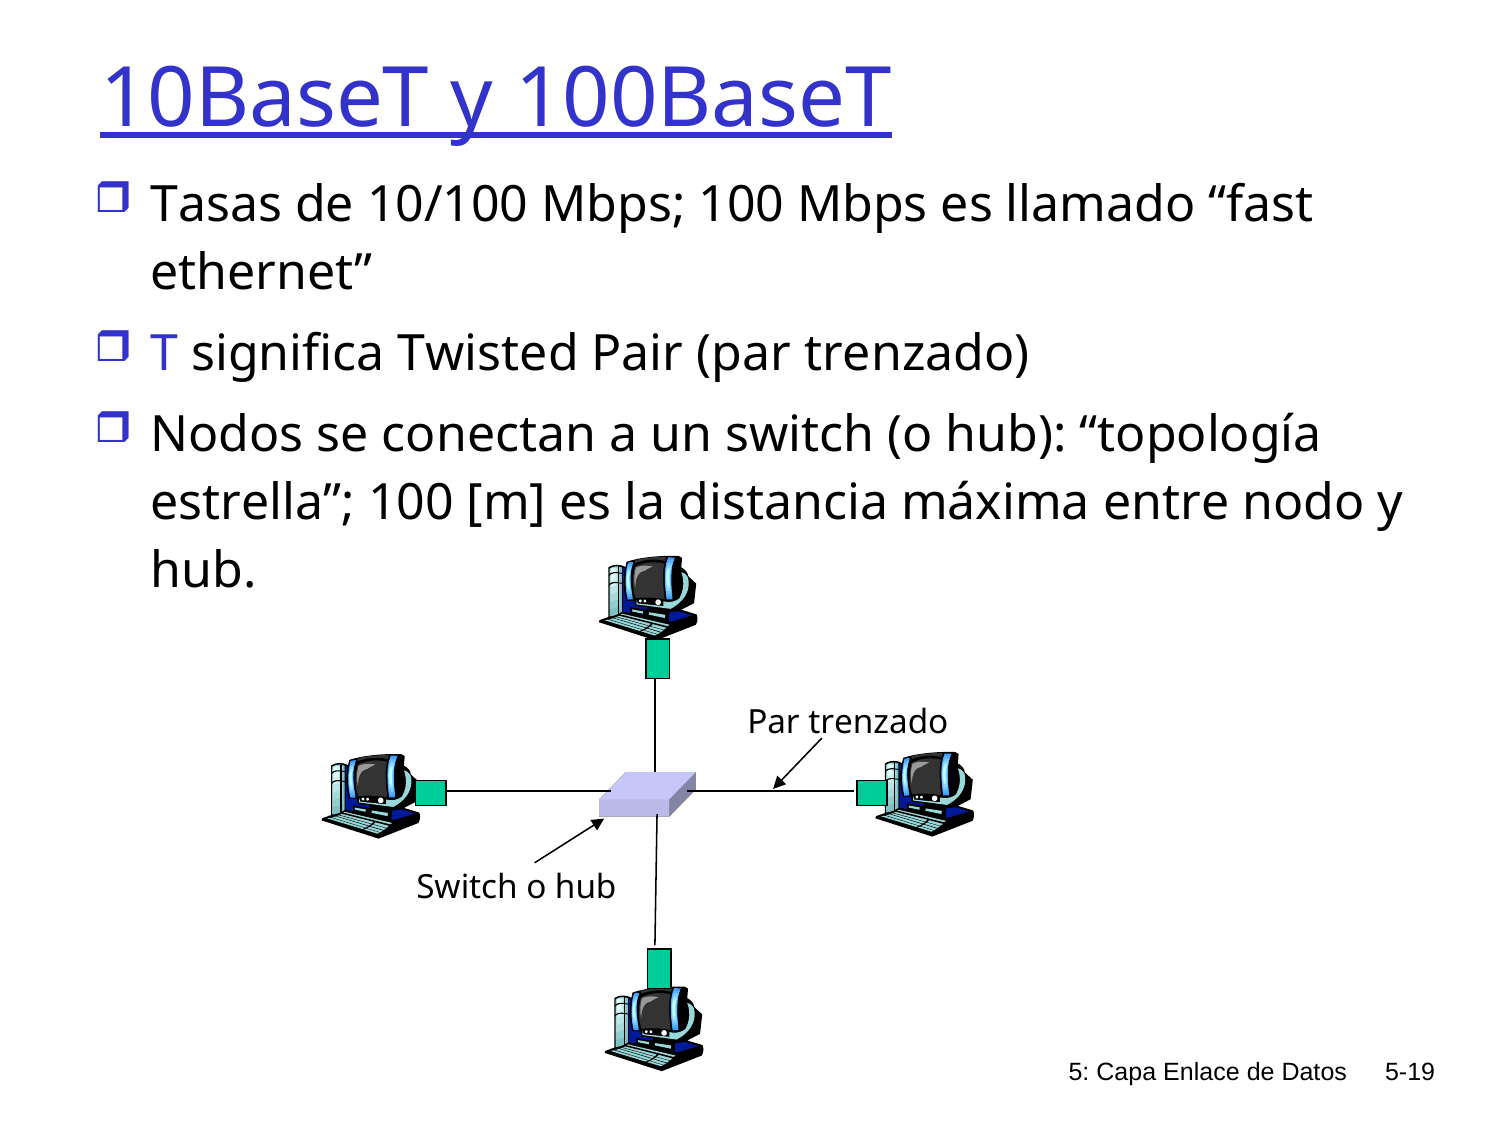

# 10BaseT y 100BaseT
Tasas de 10/100 Mbps; 100 Mbps es llamado “fast ethernet”
T significa Twisted Pair (par trenzado)
Nodos se conectan a un switch (o hub): “topología estrella”; 100 [m] es la distancia máxima entre nodo y hub.
Par trenzado
Switch o hub
19